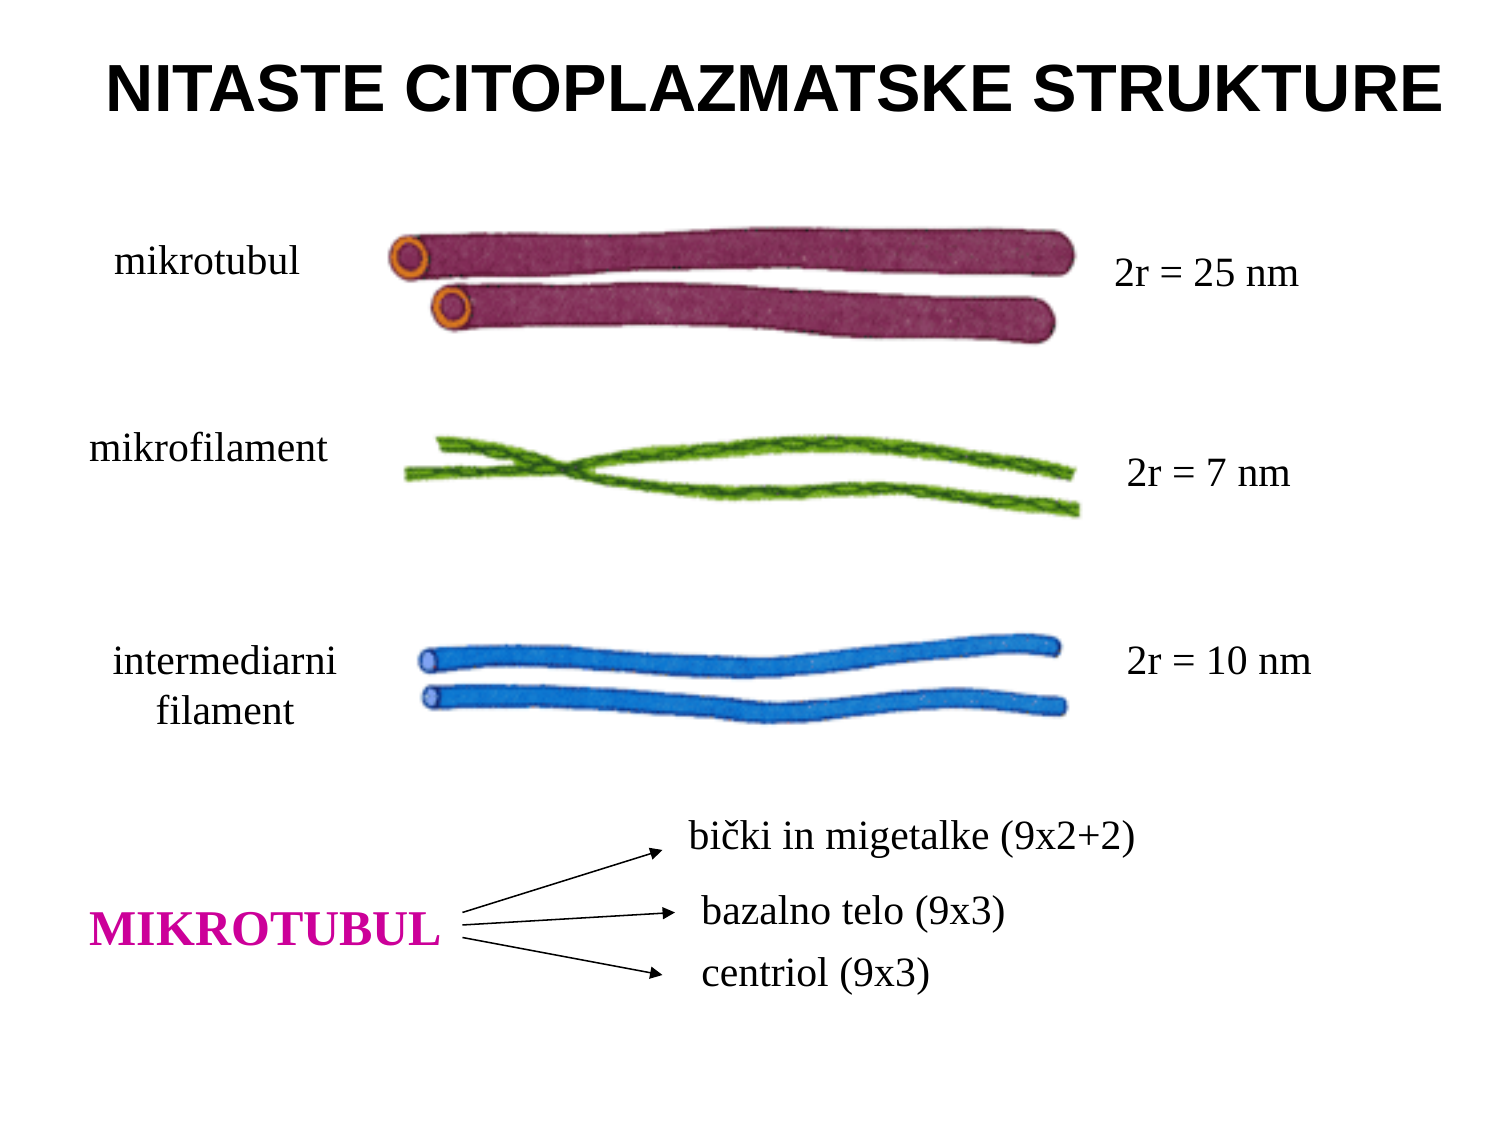

# NITASTE CITOPLAZMATSKE STRUKTURE
mikrotubul
2r = 25 nm
mikrofilament
2r = 7 nm
intermediarni filament
2r = 10 nm
bički in migetalke (9x2+2)
bazalno telo (9x3)
MIKROTUBUL
centriol (9x3)